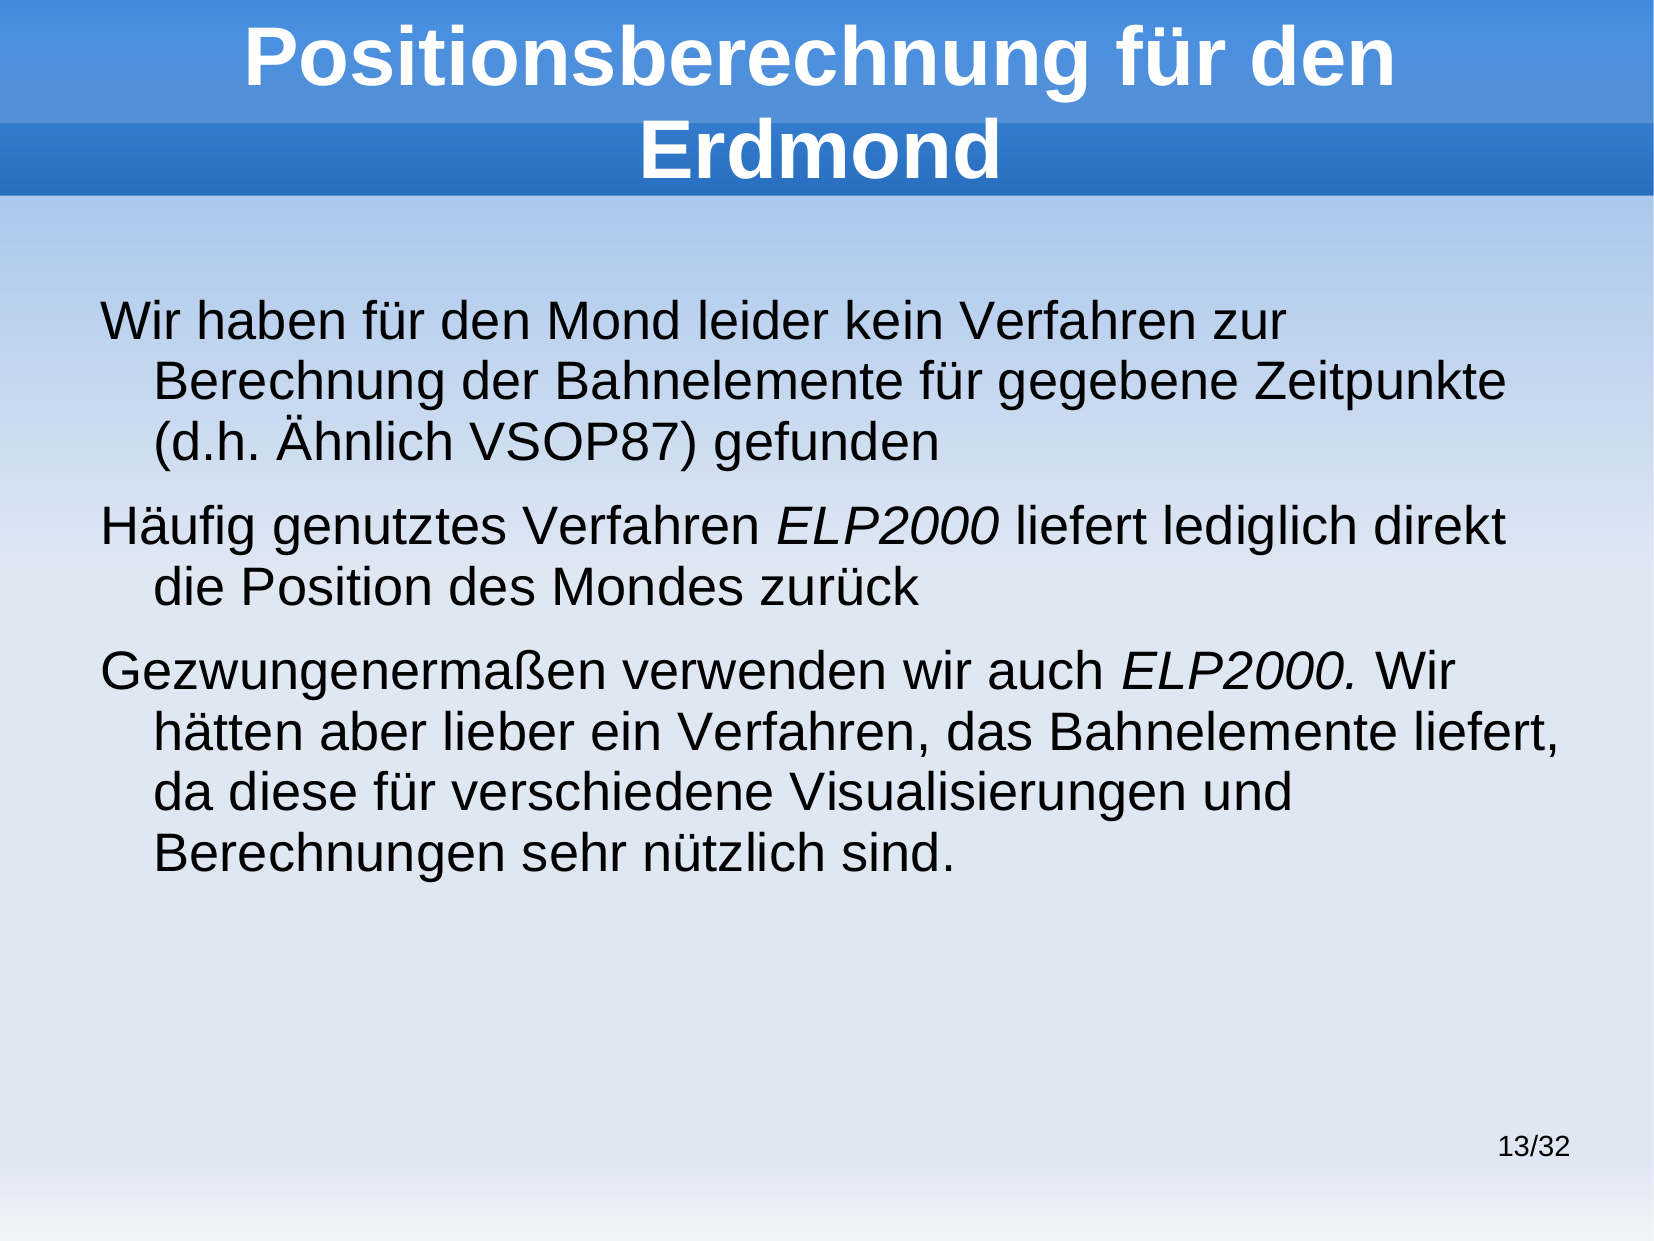

# Positionsberechnung für den Erdmond
Wir haben für den Mond leider kein Verfahren zur Berechnung der Bahnelemente für gegebene Zeitpunkte (d.h. Ähnlich VSOP87) gefunden
Häufig genutztes Verfahren ELP2000 liefert lediglich direkt die Position des Mondes zurück
Gezwungenermaßen verwenden wir auch ELP2000. Wir hätten aber lieber ein Verfahren, das Bahnelemente liefert, da diese für verschiedene Visualisierungen und Berechnungen sehr nützlich sind.
13